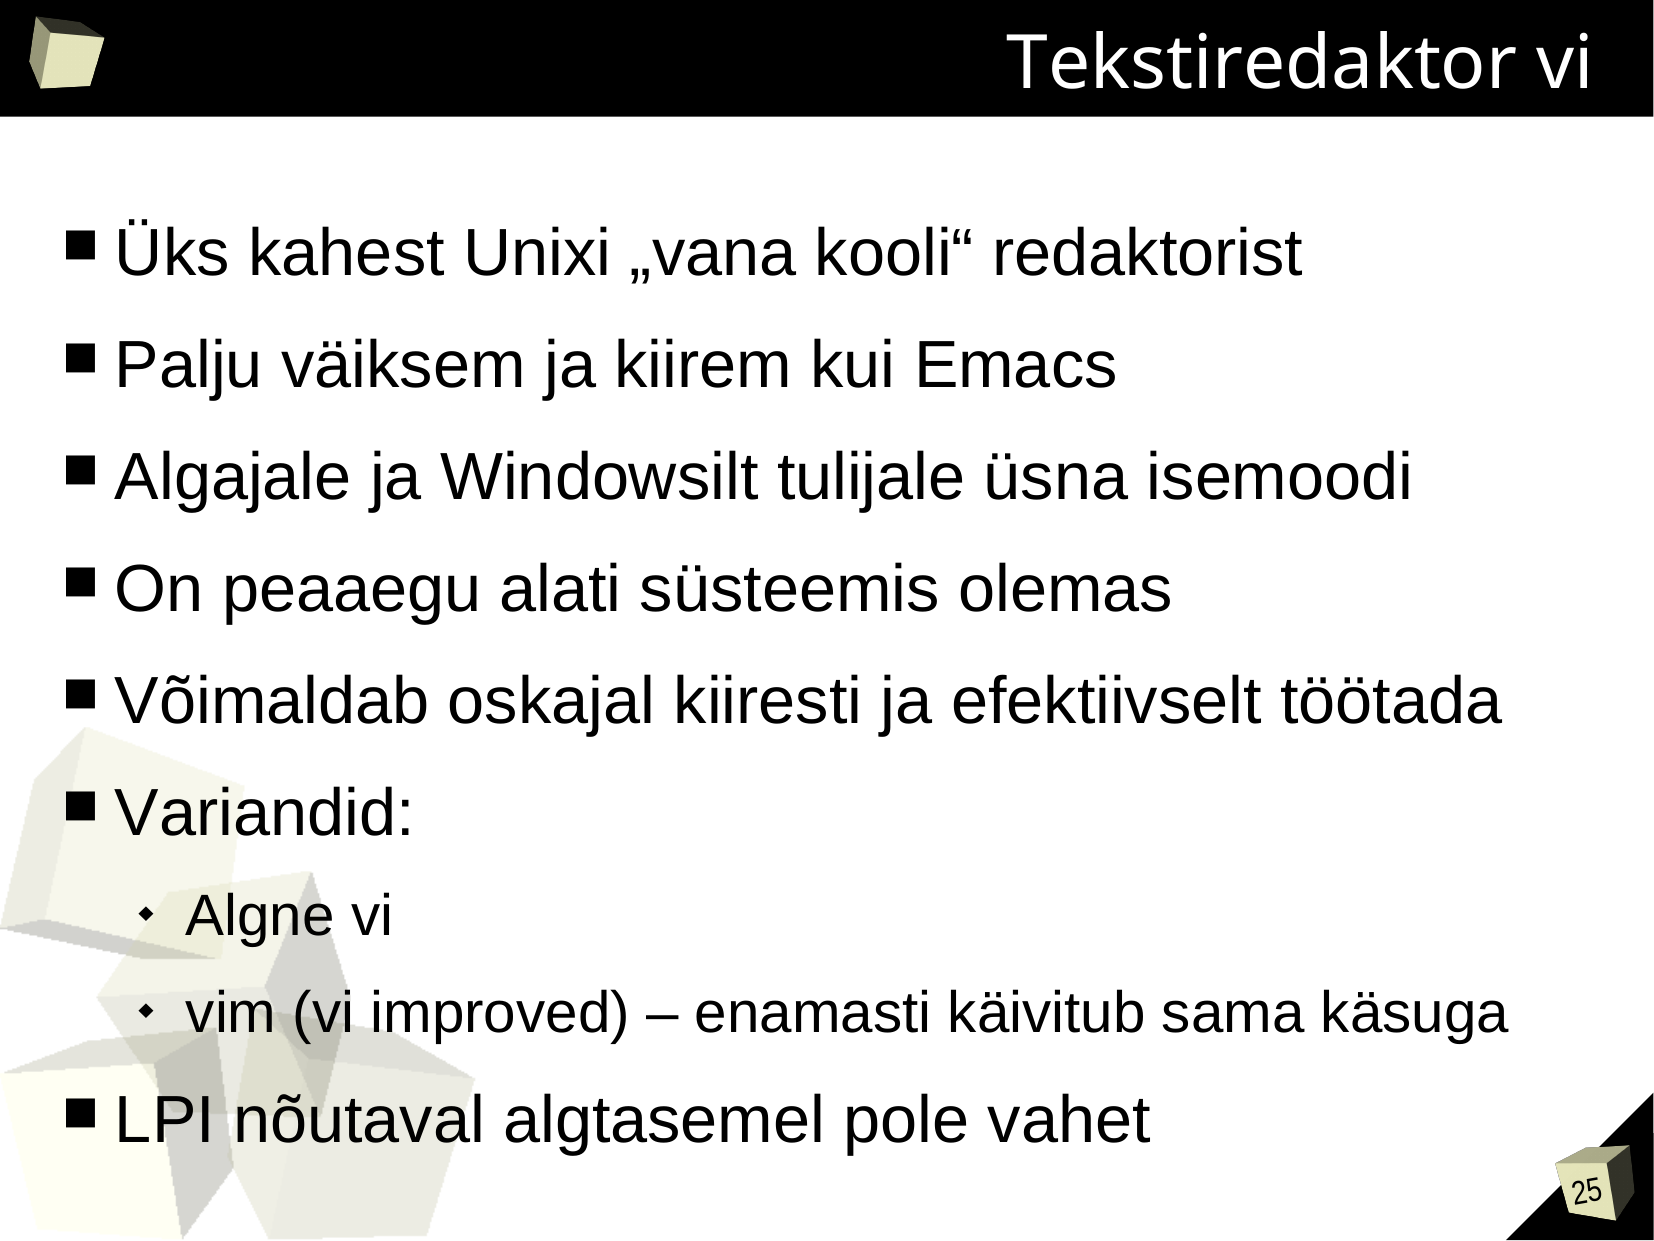

# Tekstiredaktor vi
Üks kahest Unixi „vana kooli“ redaktorist
Palju väiksem ja kiirem kui Emacs
Algajale ja Windowsilt tulijale üsna isemoodi
On peaaegu alati süsteemis olemas
Võimaldab oskajal kiiresti ja efektiivselt töötada
Variandid:
Algne vi
vim (vi improved) – enamasti käivitub sama käsuga
LPI nõutaval algtasemel pole vahet